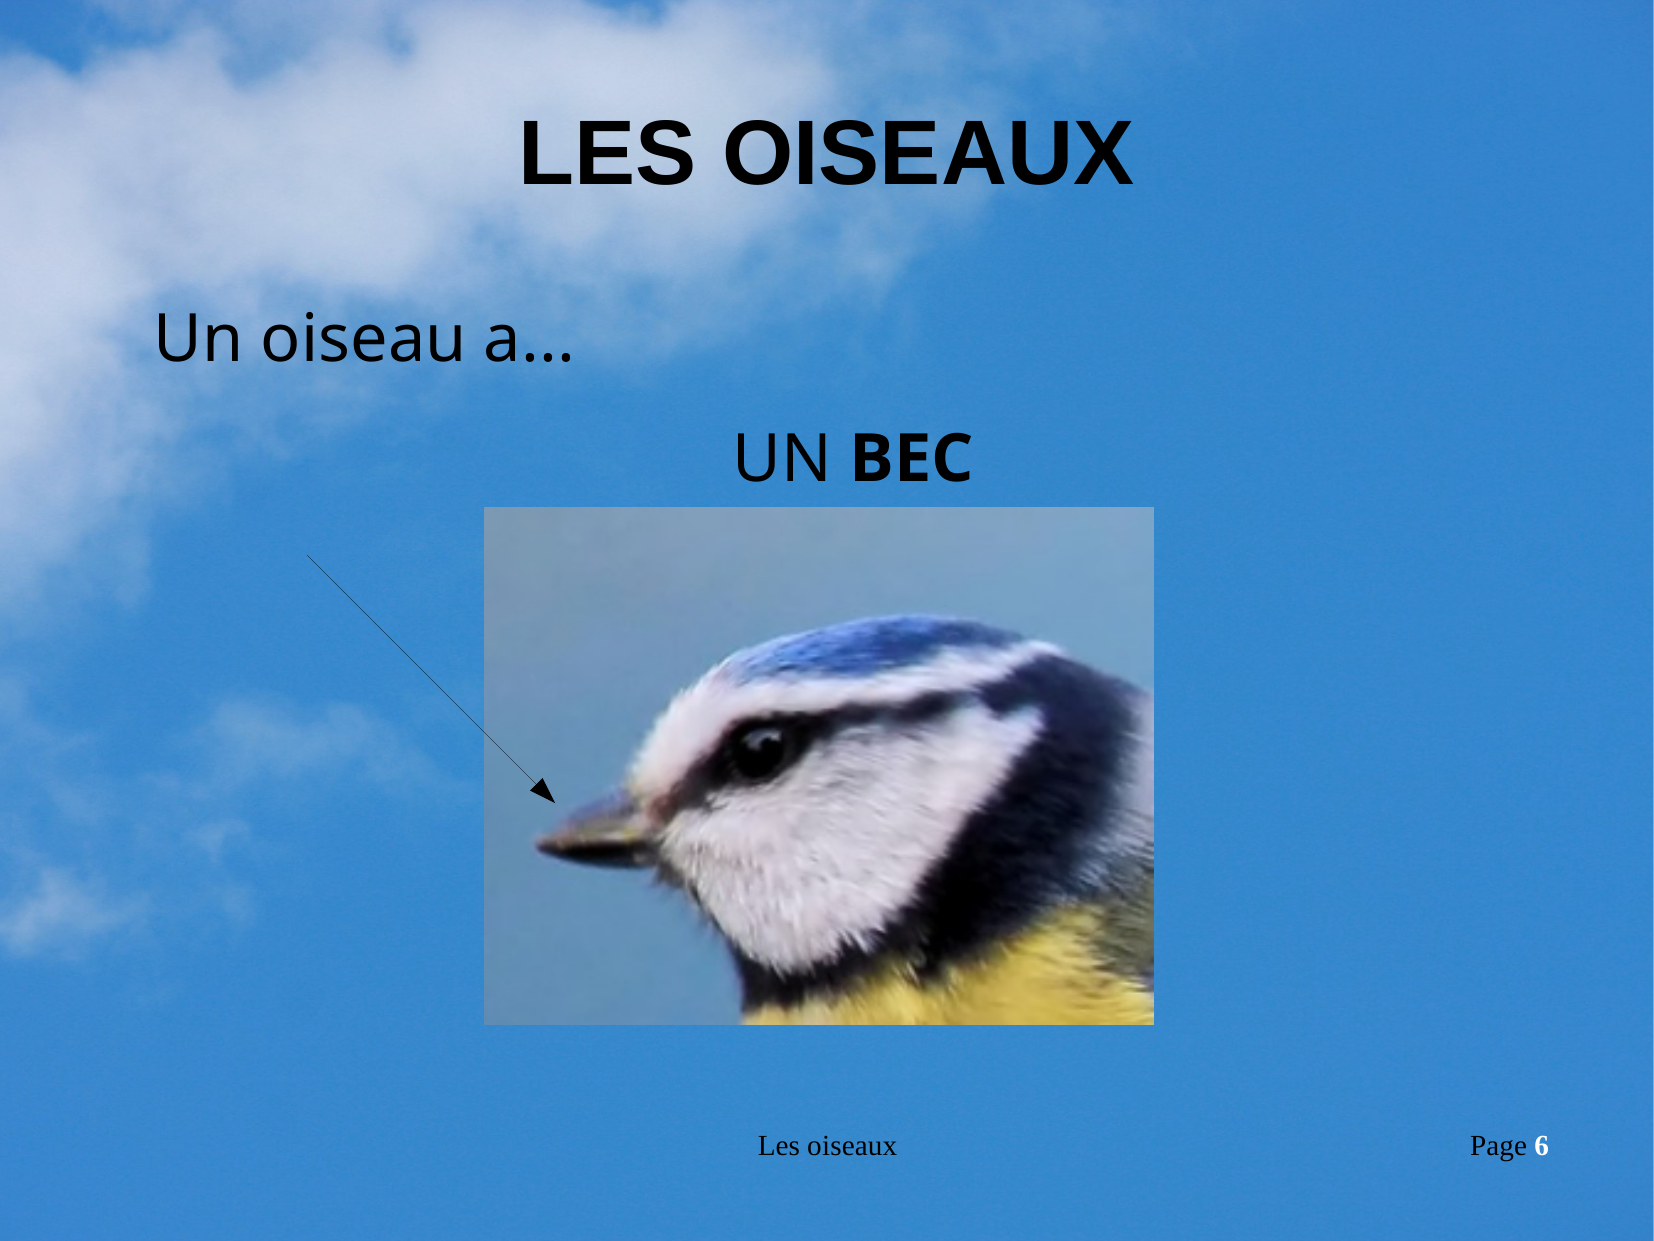

LES OISEAUX
# Un oiseau a...
UN BEC
6